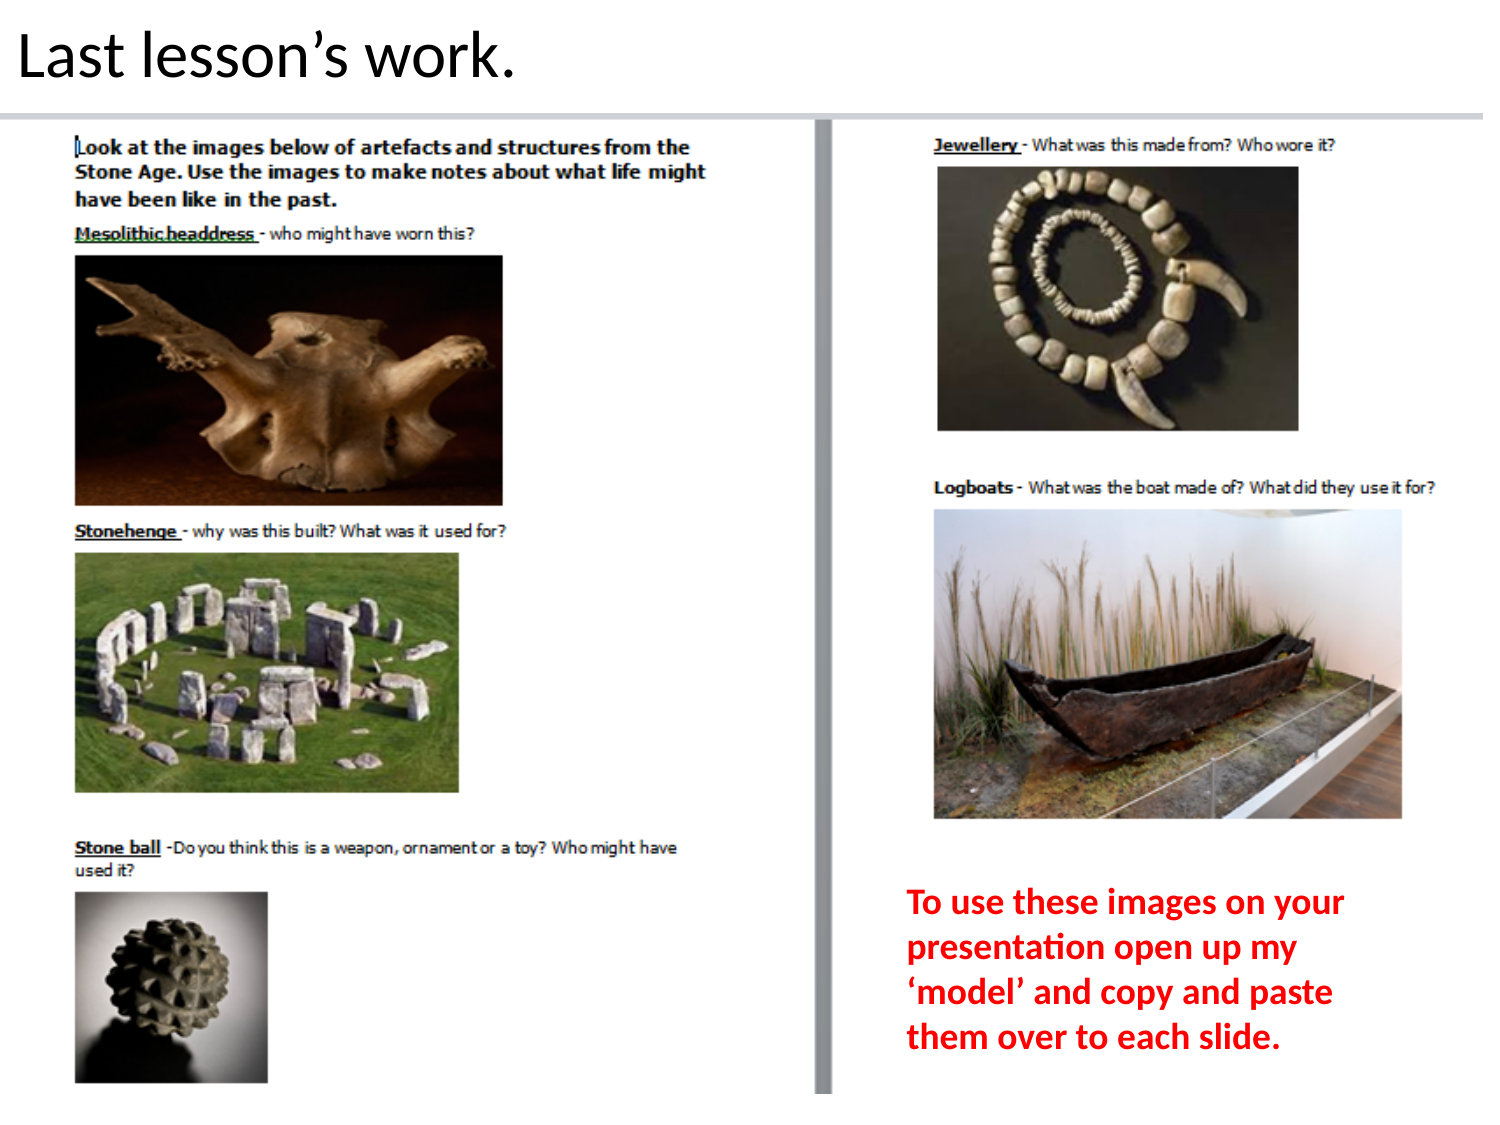

# Last lesson’s work.
To use these images on your presentation open up my ‘model’ and copy and paste them over to each slide.